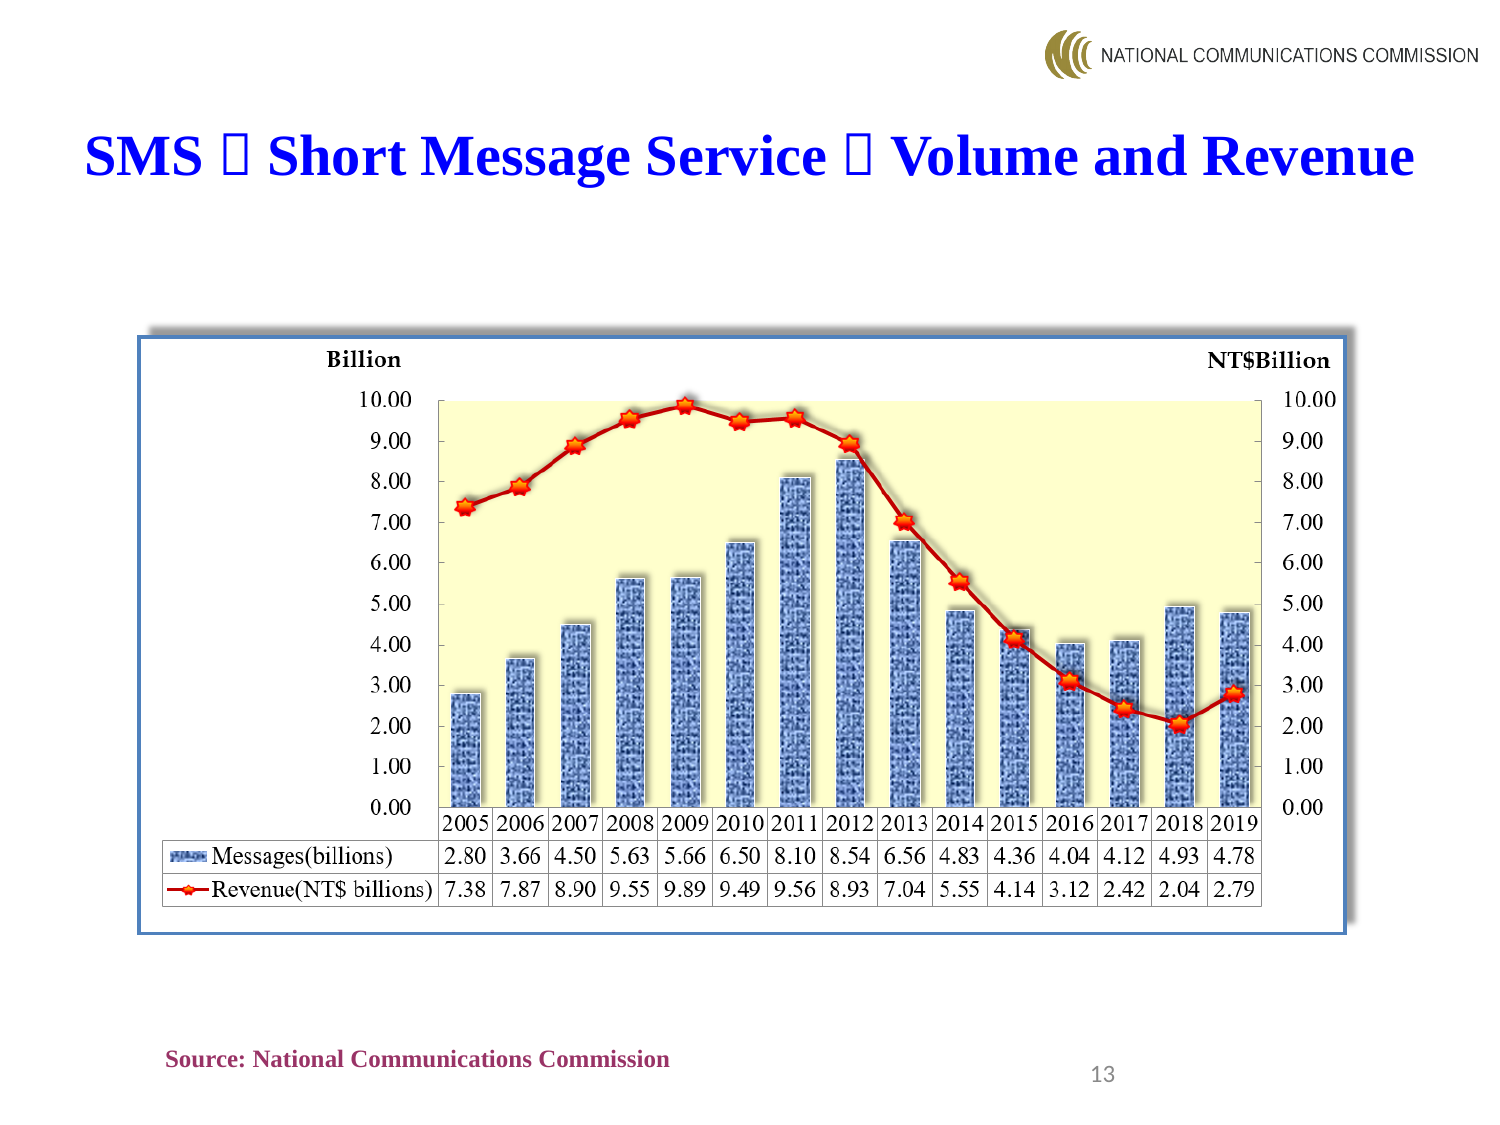

SMS（Short Message Service）Volume and Revenue
Source: National Communications Commission